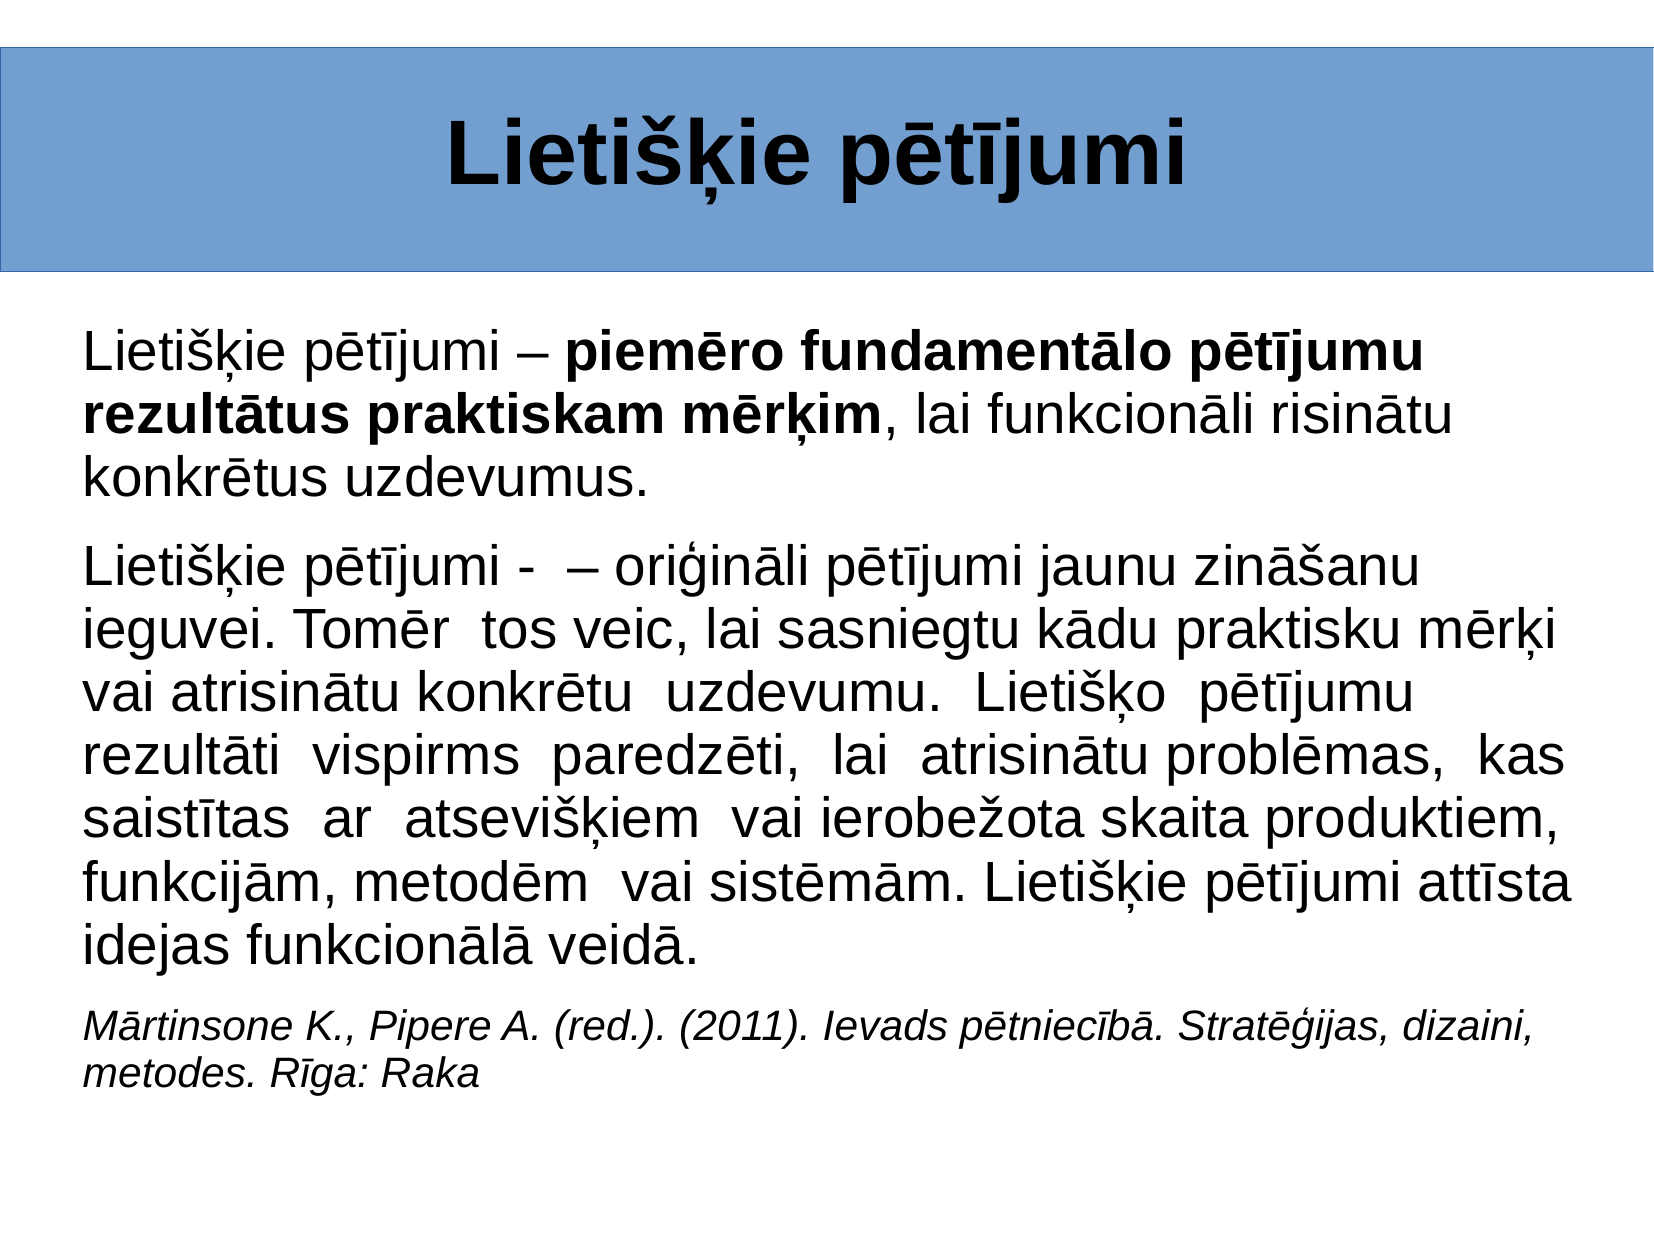

# Lietišķie pētījumi
Lietišķie pētījumi – piemēro fundamentālo pētījumu rezultātus praktiskam mērķim, lai funkcionāli risinātu konkrētus uzdevumus.
Lietišķie pētījumi - – oriģināli pētījumi jaunu zināšanu ieguvei. Tomēr tos veic, lai sasniegtu kādu praktisku mērķi vai atrisinātu konkrētu uzdevumu. Lietišķo pētījumu rezultāti vispirms paredzēti, lai atrisinātu problēmas, kas saistītas ar atsevišķiem vai ierobežota skaita produktiem, funkcijām, metodēm vai sistēmām. Lietišķie pētījumi attīsta idejas funkcionālā veidā.
Mārtinsone K., Pipere A. (red.). (2011). Ievads pētniecībā. Stratēģijas, dizaini, metodes. Rīga: Raka